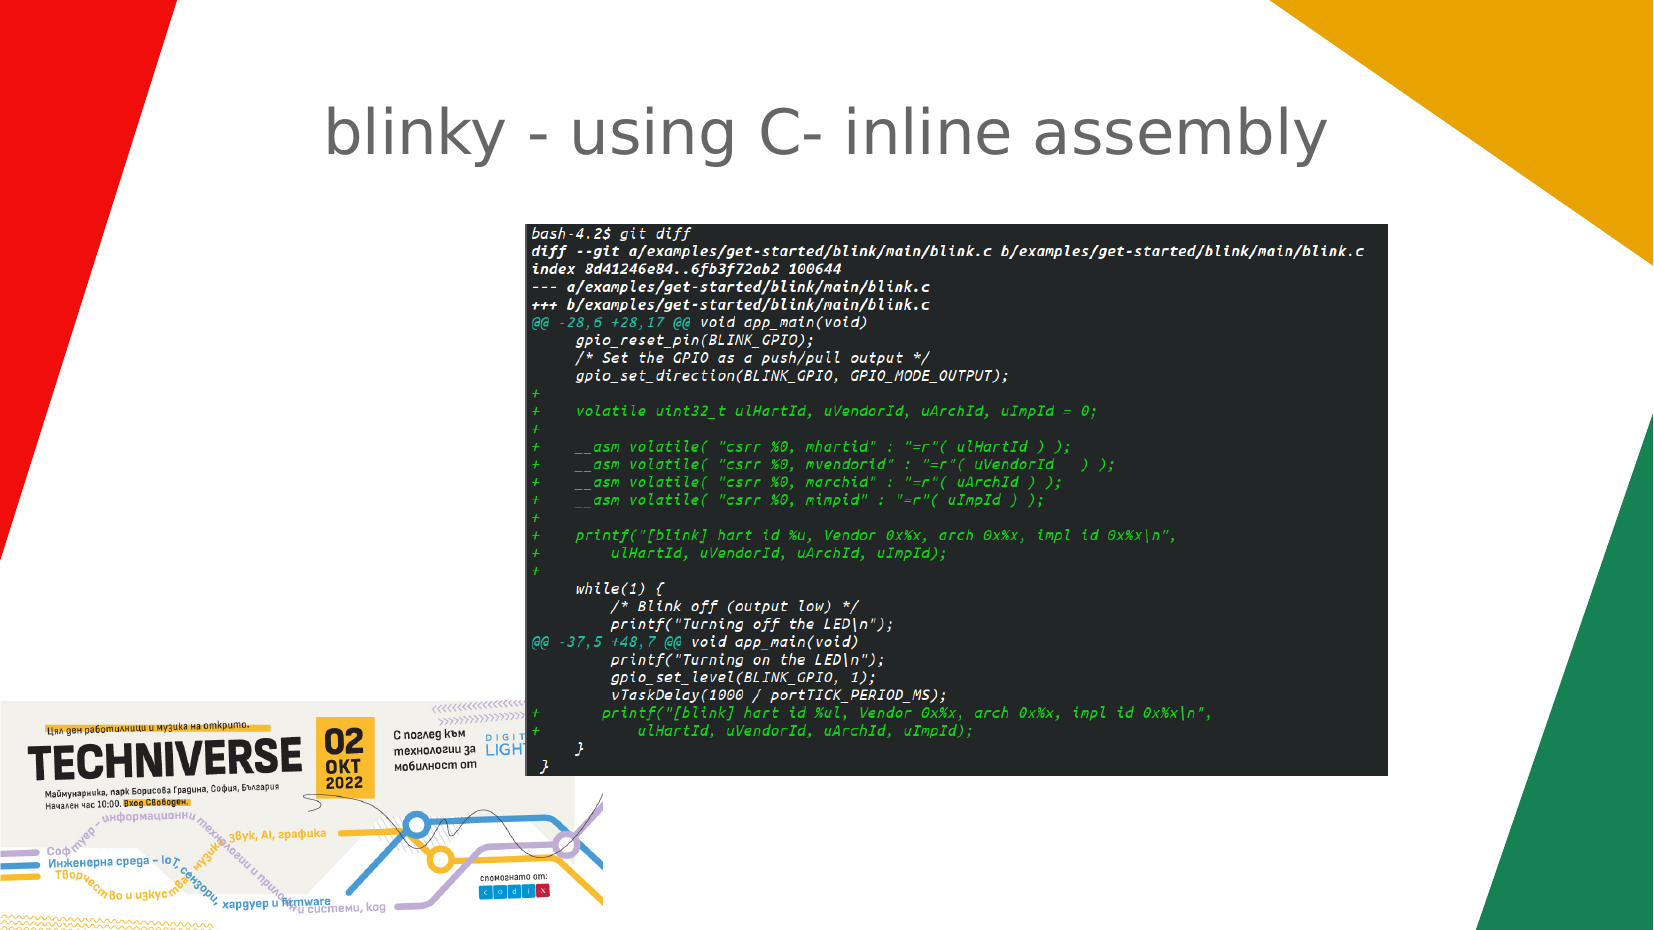

# blinky - using C- inline assembly
14